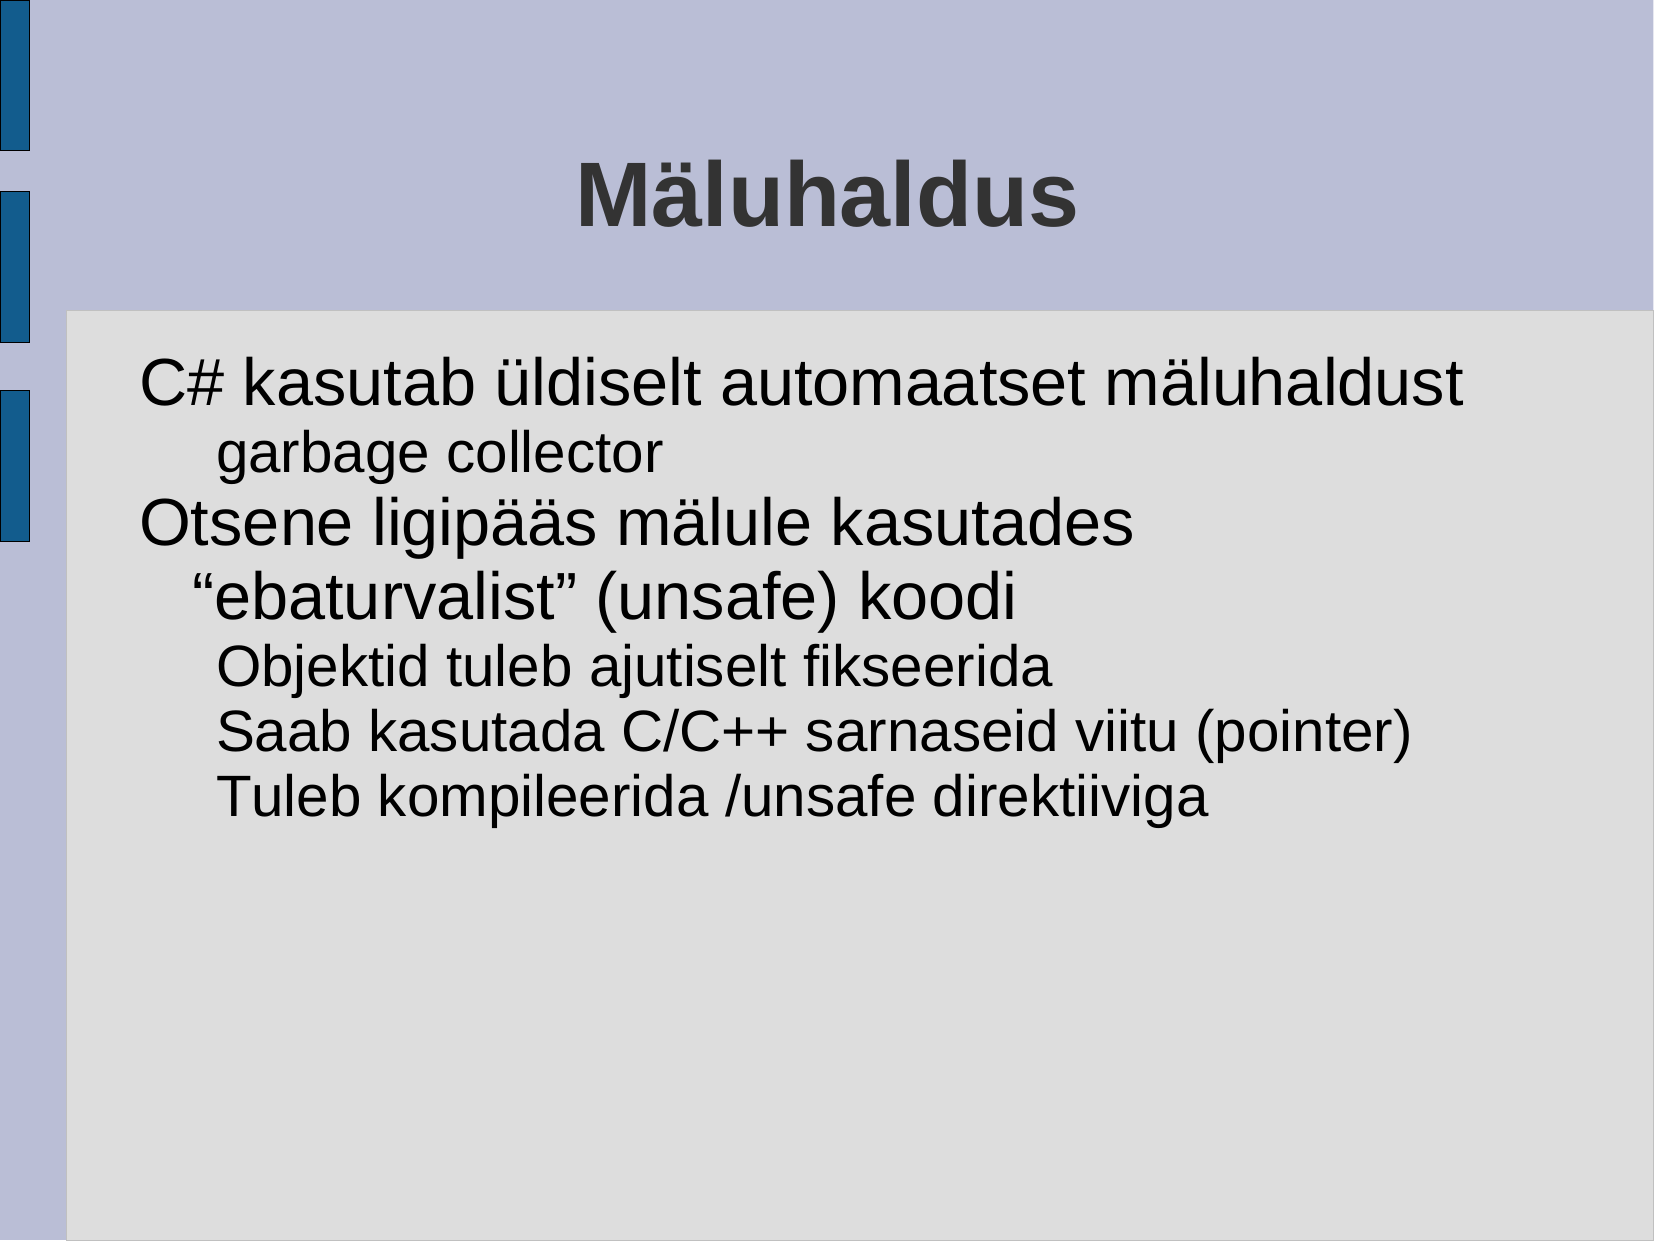

# Mäluhaldus
C# kasutab üldiselt automaatset mäluhaldust
garbage collector
Otsene ligipääs mälule kasutades “ebaturvalist” (unsafe) koodi
Objektid tuleb ajutiselt fikseerida
Saab kasutada C/C++ sarnaseid viitu (pointer)
Tuleb kompileerida /unsafe direktiiviga